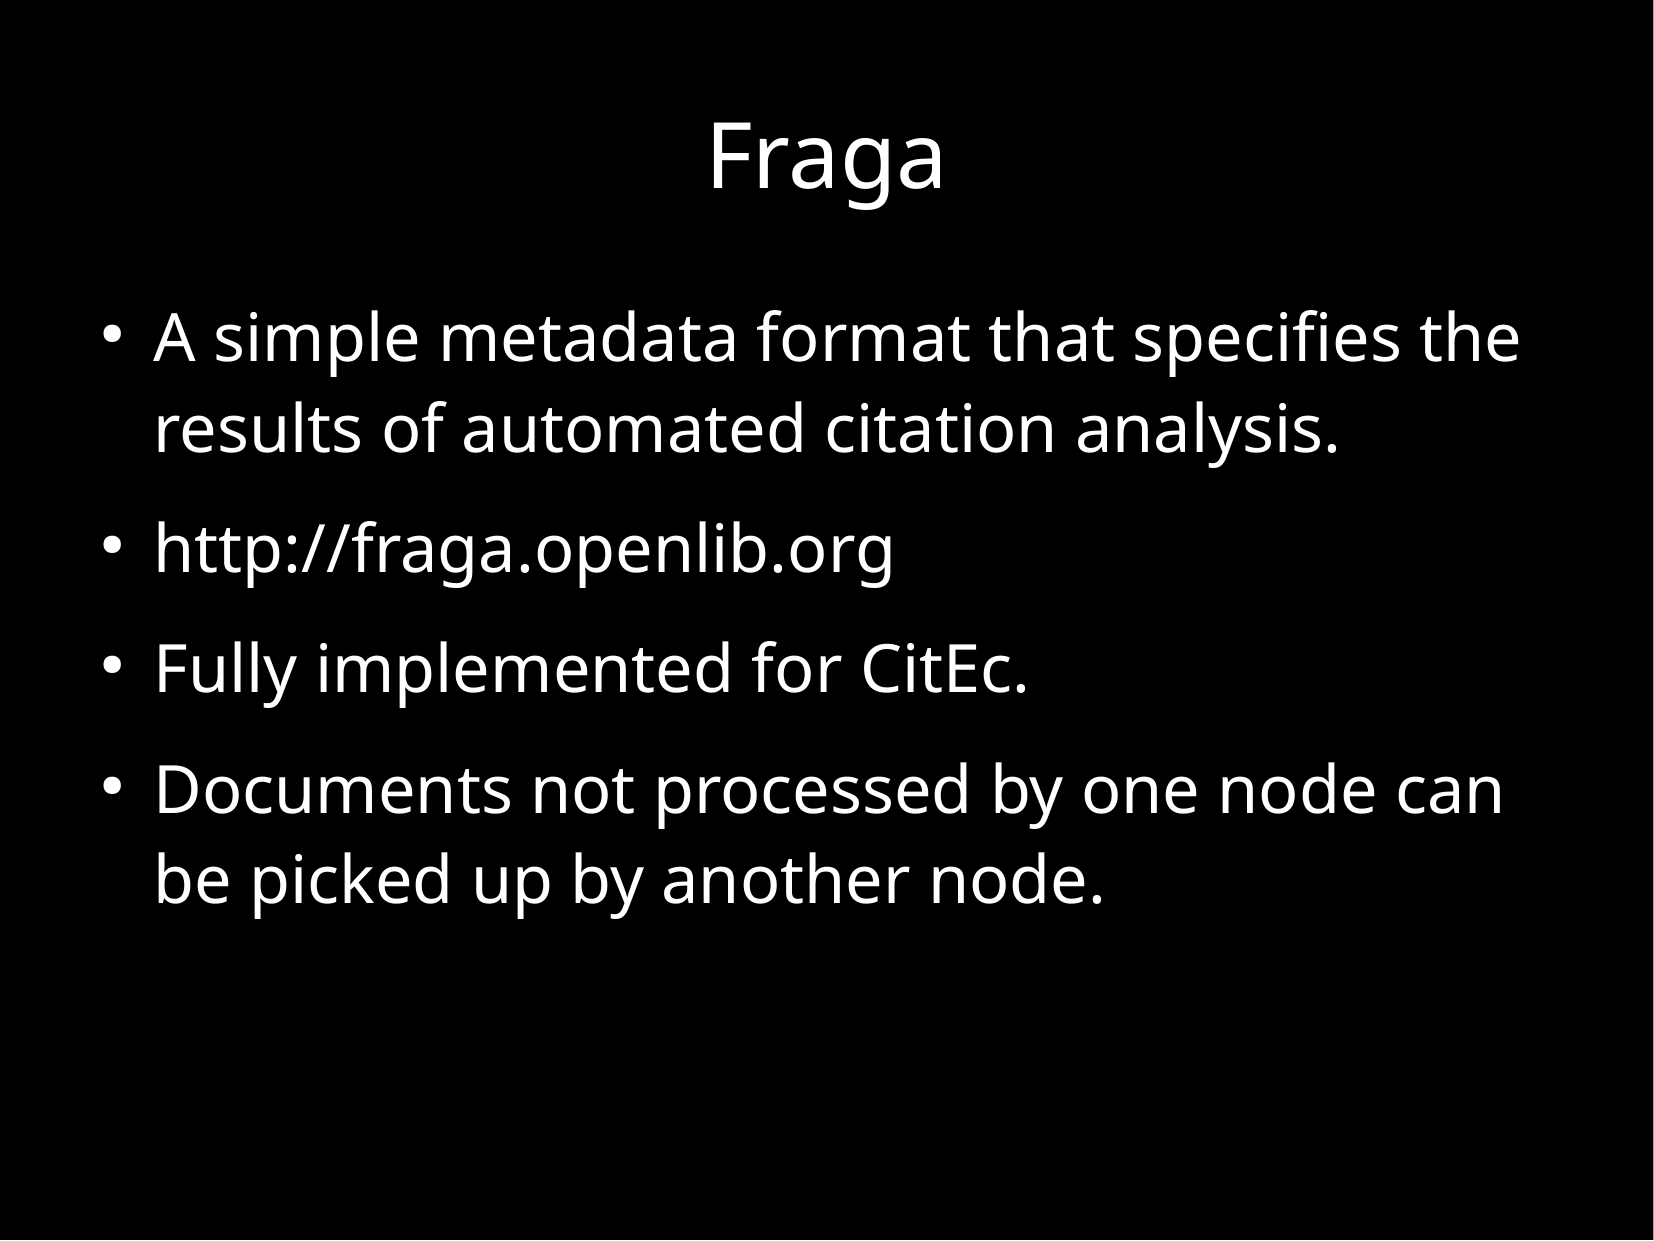

# Fraga
A simple metadata format that specifies the results of automated citation analysis.
http://fraga.openlib.org
Fully implemented for CitEc.
Documents not processed by one node can be picked up by another node.